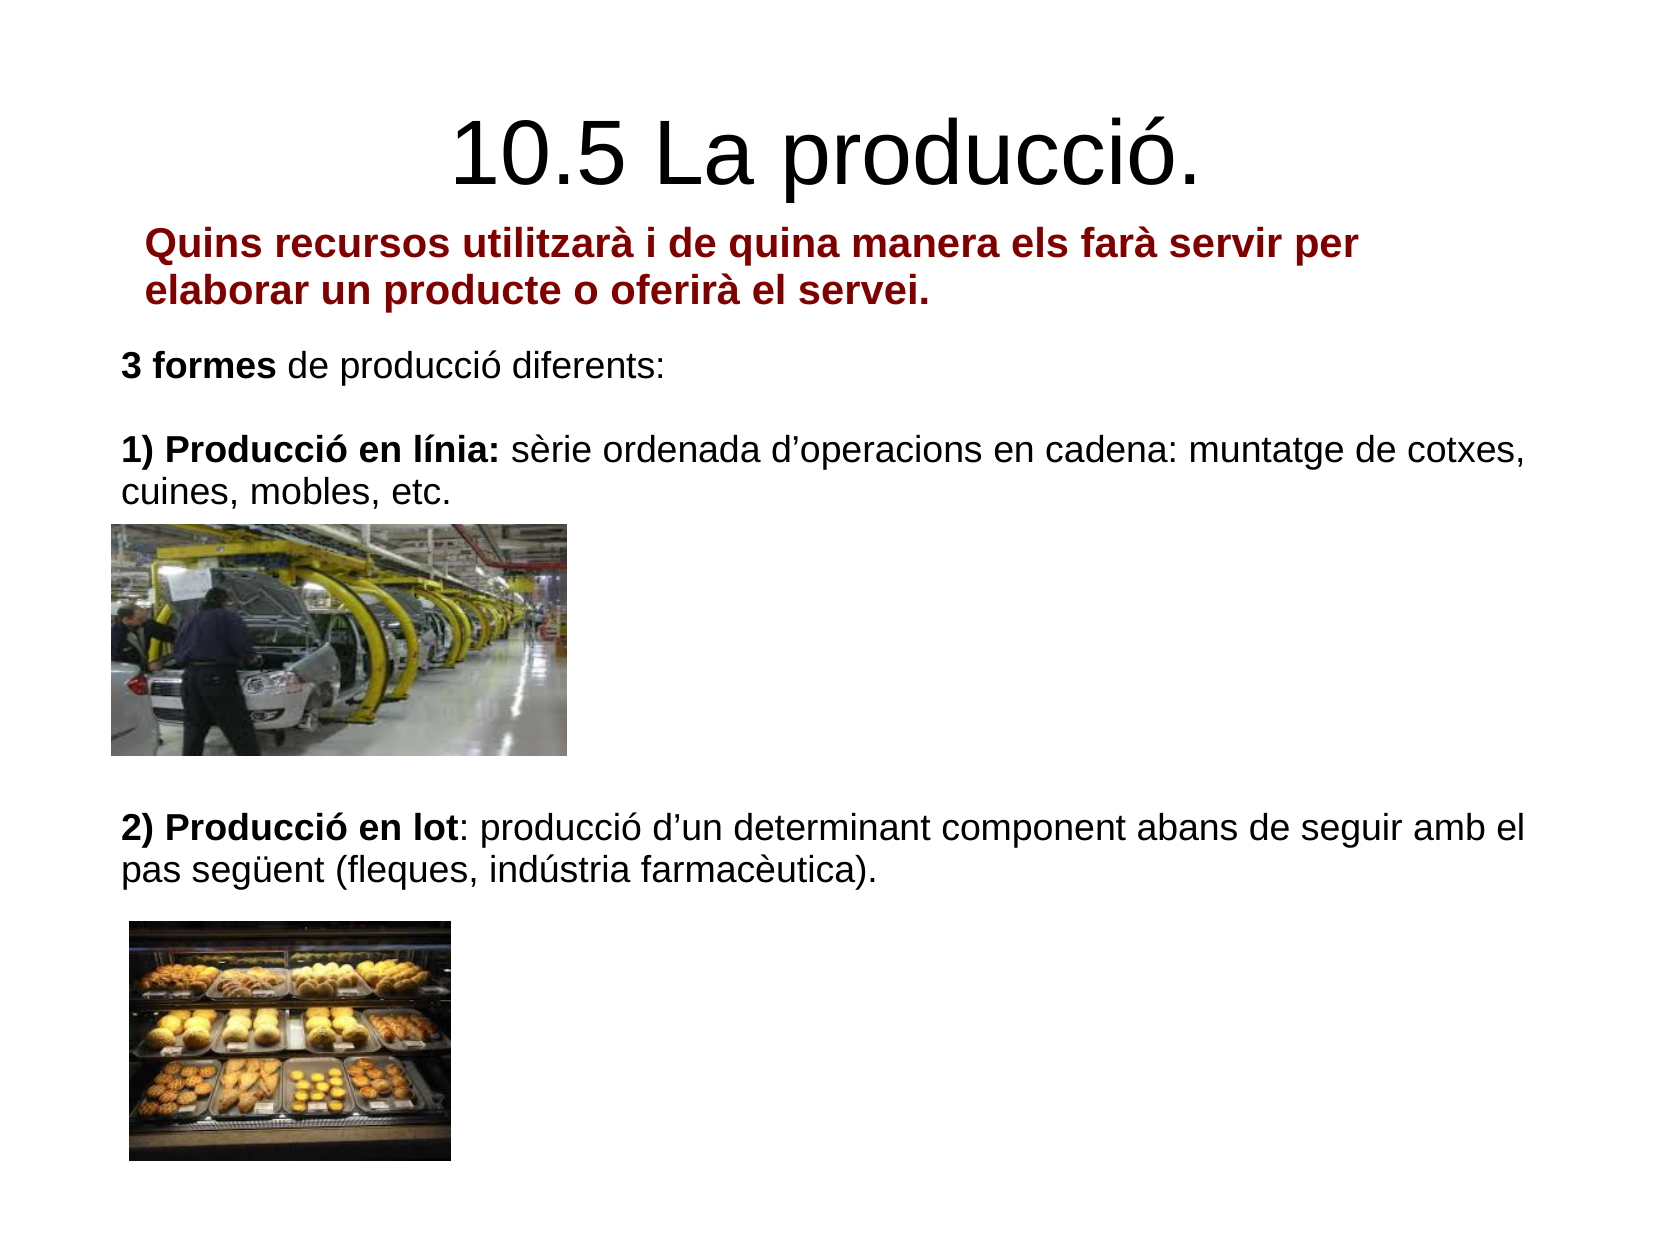

# 10.5 La producció.
Quins recursos utilitzarà i de quina manera els farà servir per elaborar un producte o oferirà el servei.
3 formes de producció diferents:
1) Producció en línia: sèrie ordenada d’operacions en cadena: muntatge de cotxes, cuines, mobles, etc.
2) Producció en lot: producció d’un determinant component abans de seguir amb el pas següent (fleques, indústria farmacèutica).